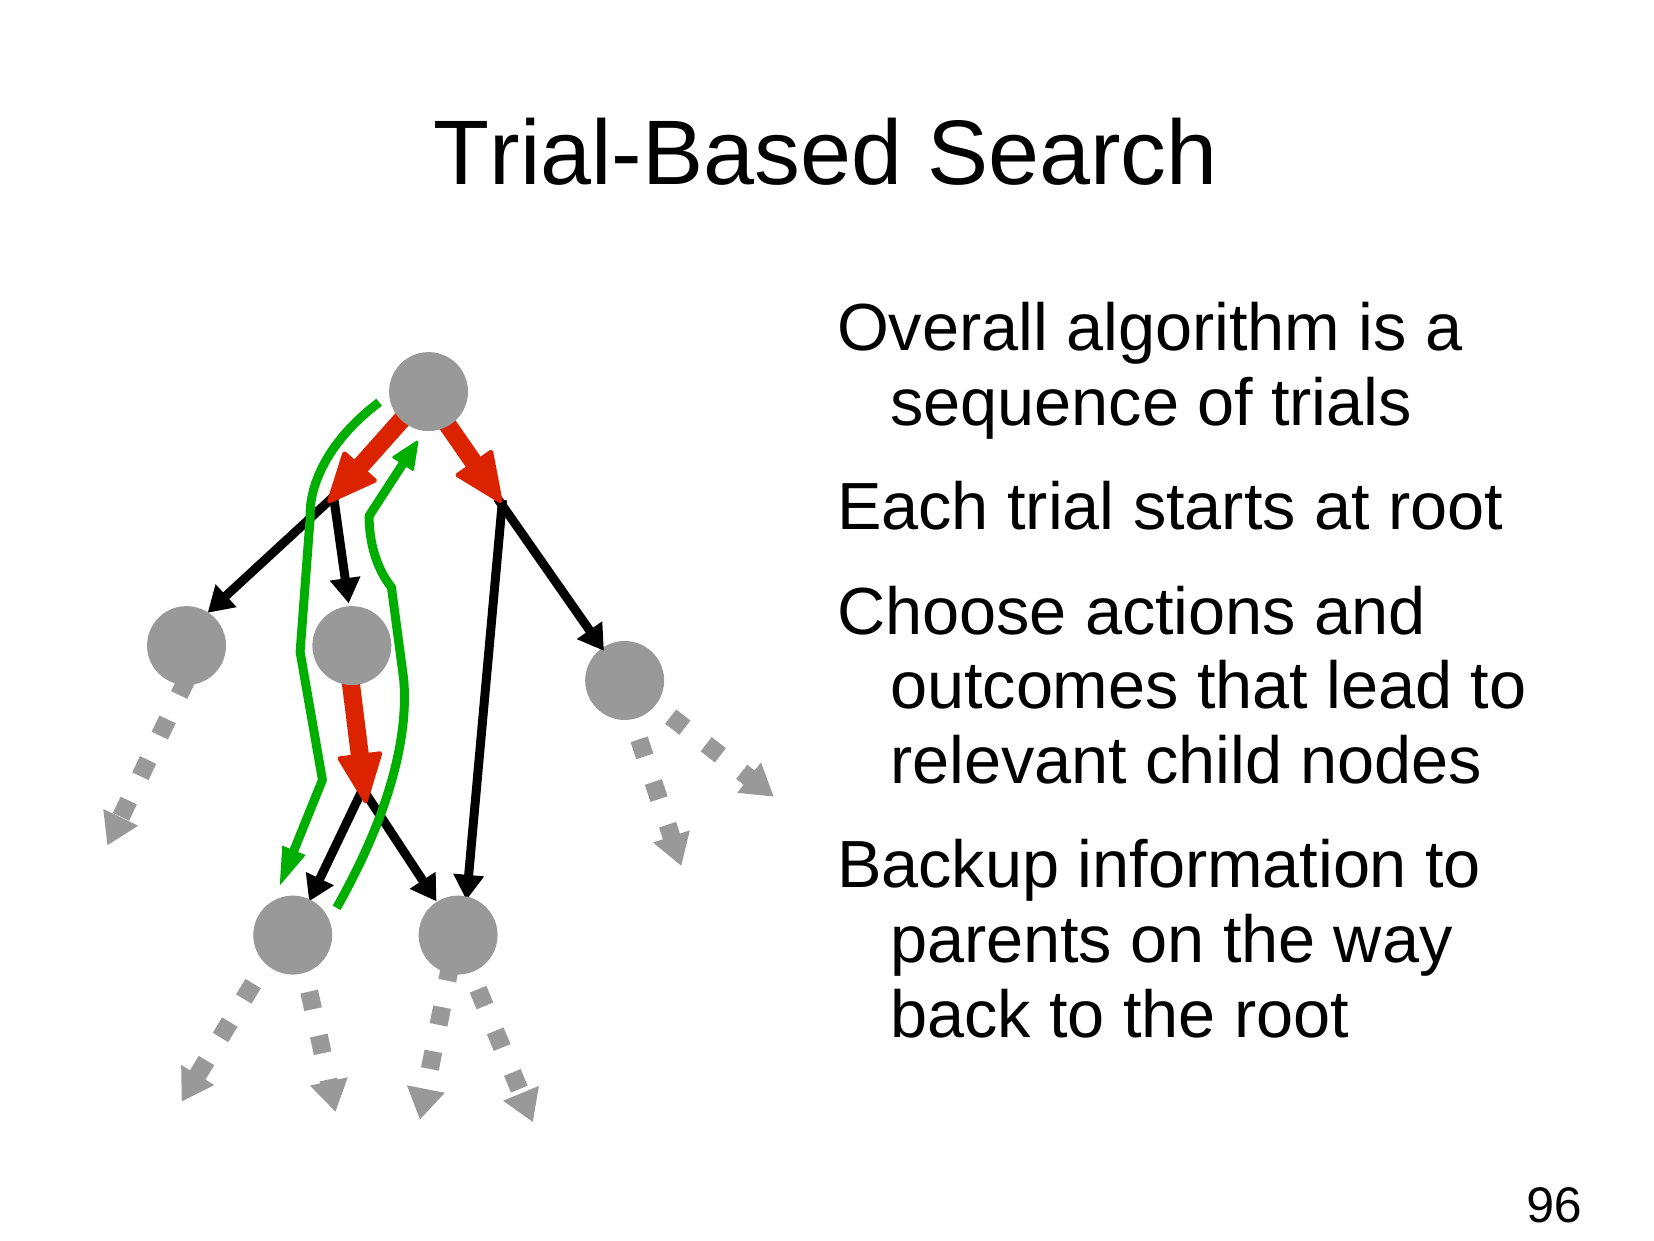

# Trial-Based Search
Overall algorithm is a sequence of trials
Each trial starts at root
Choose actions and outcomes that lead to relevant child nodes
Backup information to parents on the way back to the root